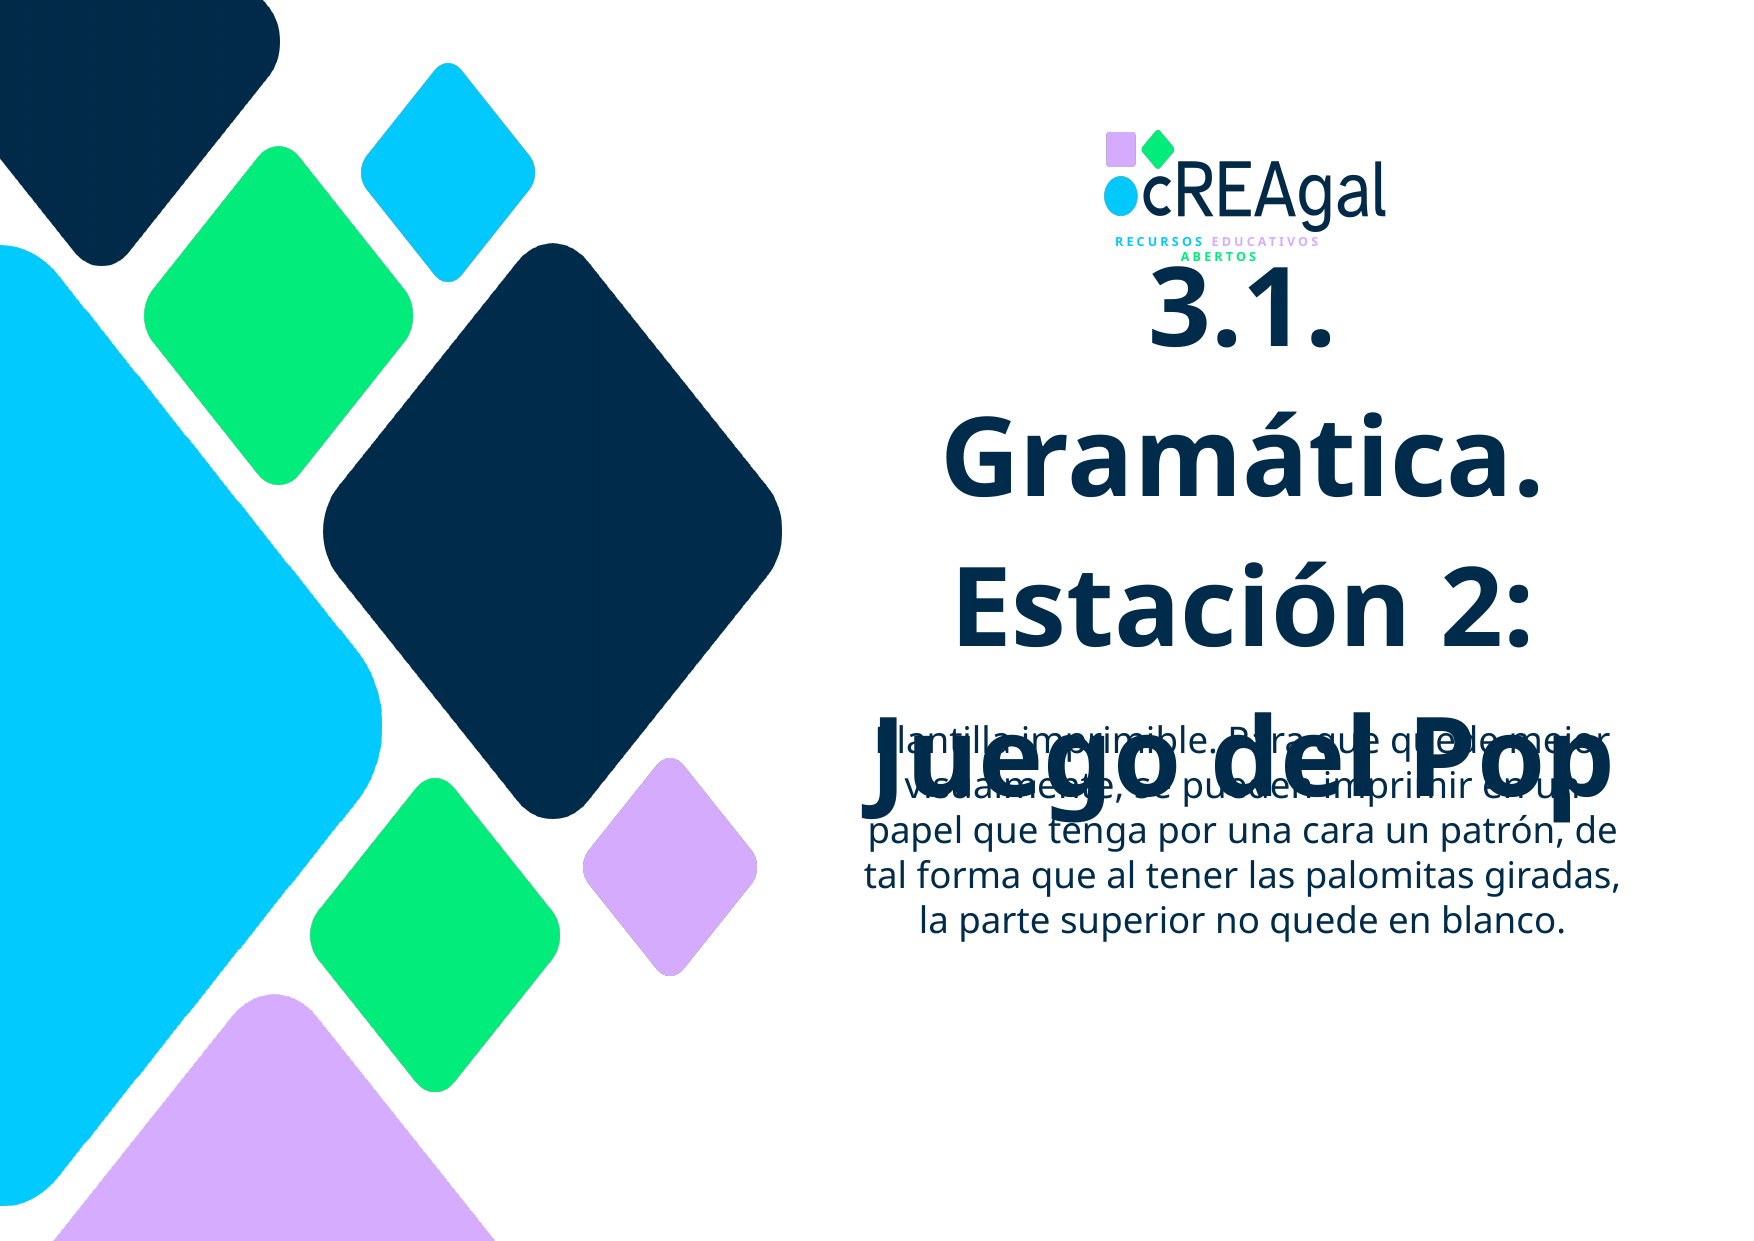

# 3.1. Gramática. Estación 2: Juego del Pop
Plantilla imprimible. Para que quede mejor visualmente, se pueden imprimir en un papel que tenga por una cara un patrón, de tal forma que al tener las palomitas giradas, la parte superior no quede en blanco.